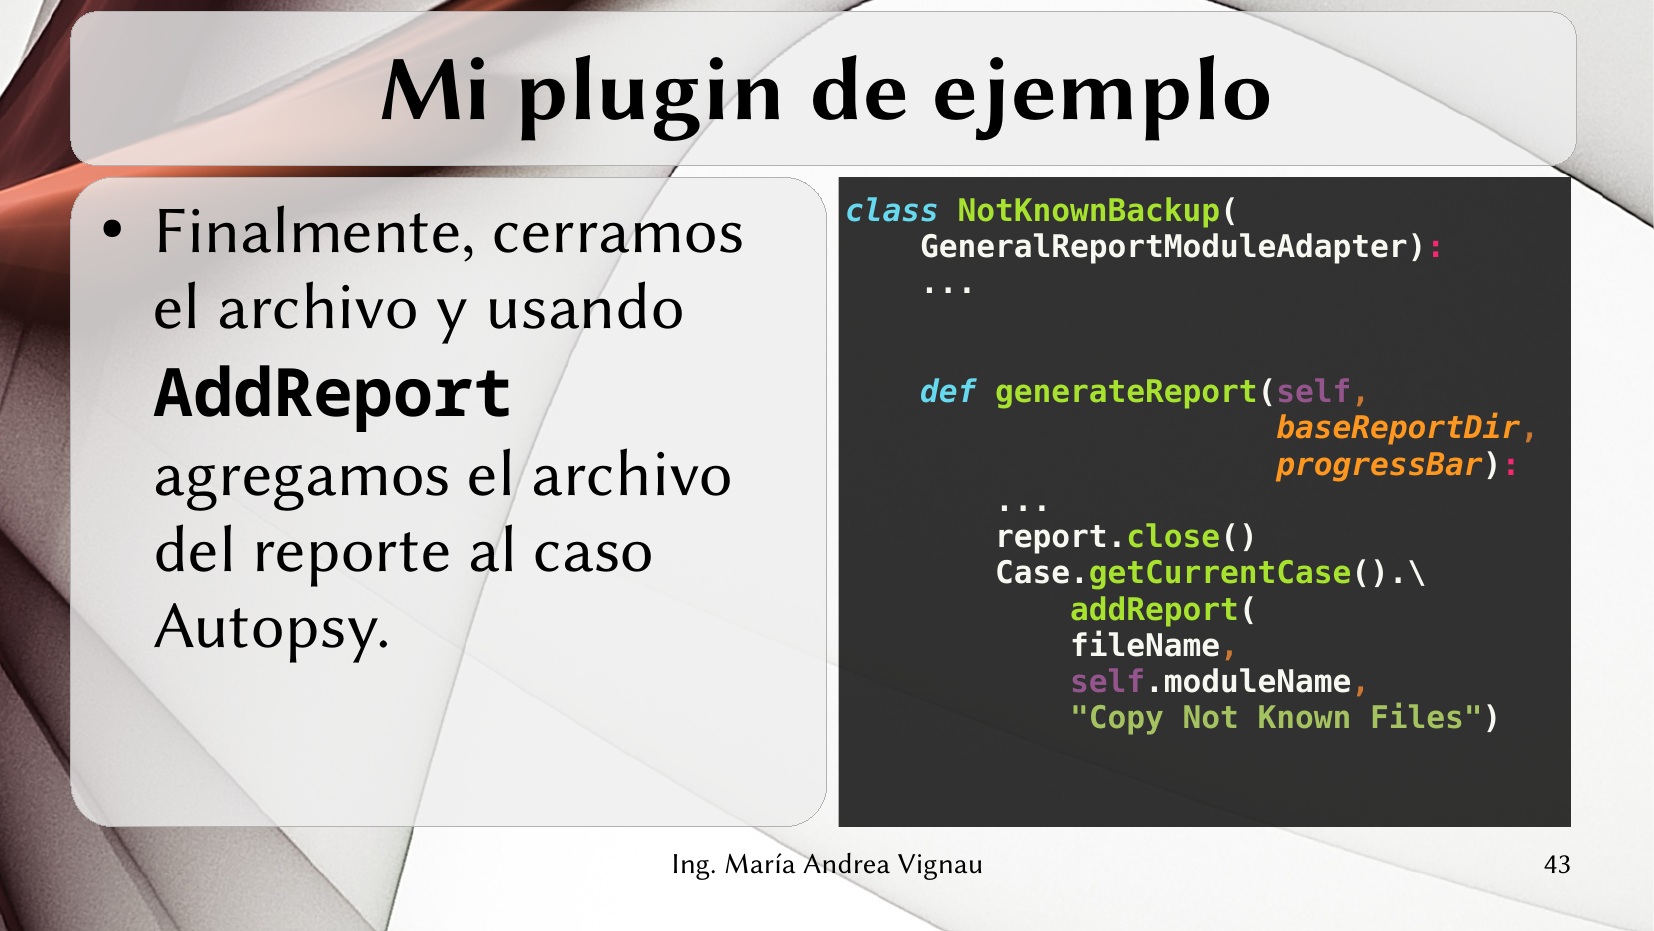

# Mi plugin de ejemplo
Finalmente, cerramos el archivo y usando AddReport agregamos el archivo del reporte al caso Autopsy.
class NotKnownBackup(
 GeneralReportModuleAdapter):
 ...
 def generateReport(self,
 baseReportDir,
 progressBar):
 ...
 report.close()
 Case.getCurrentCase().\
 addReport(
 fileName,
 self.moduleName,
 "Copy Not Known Files")
Ing. María Andrea Vignau
43